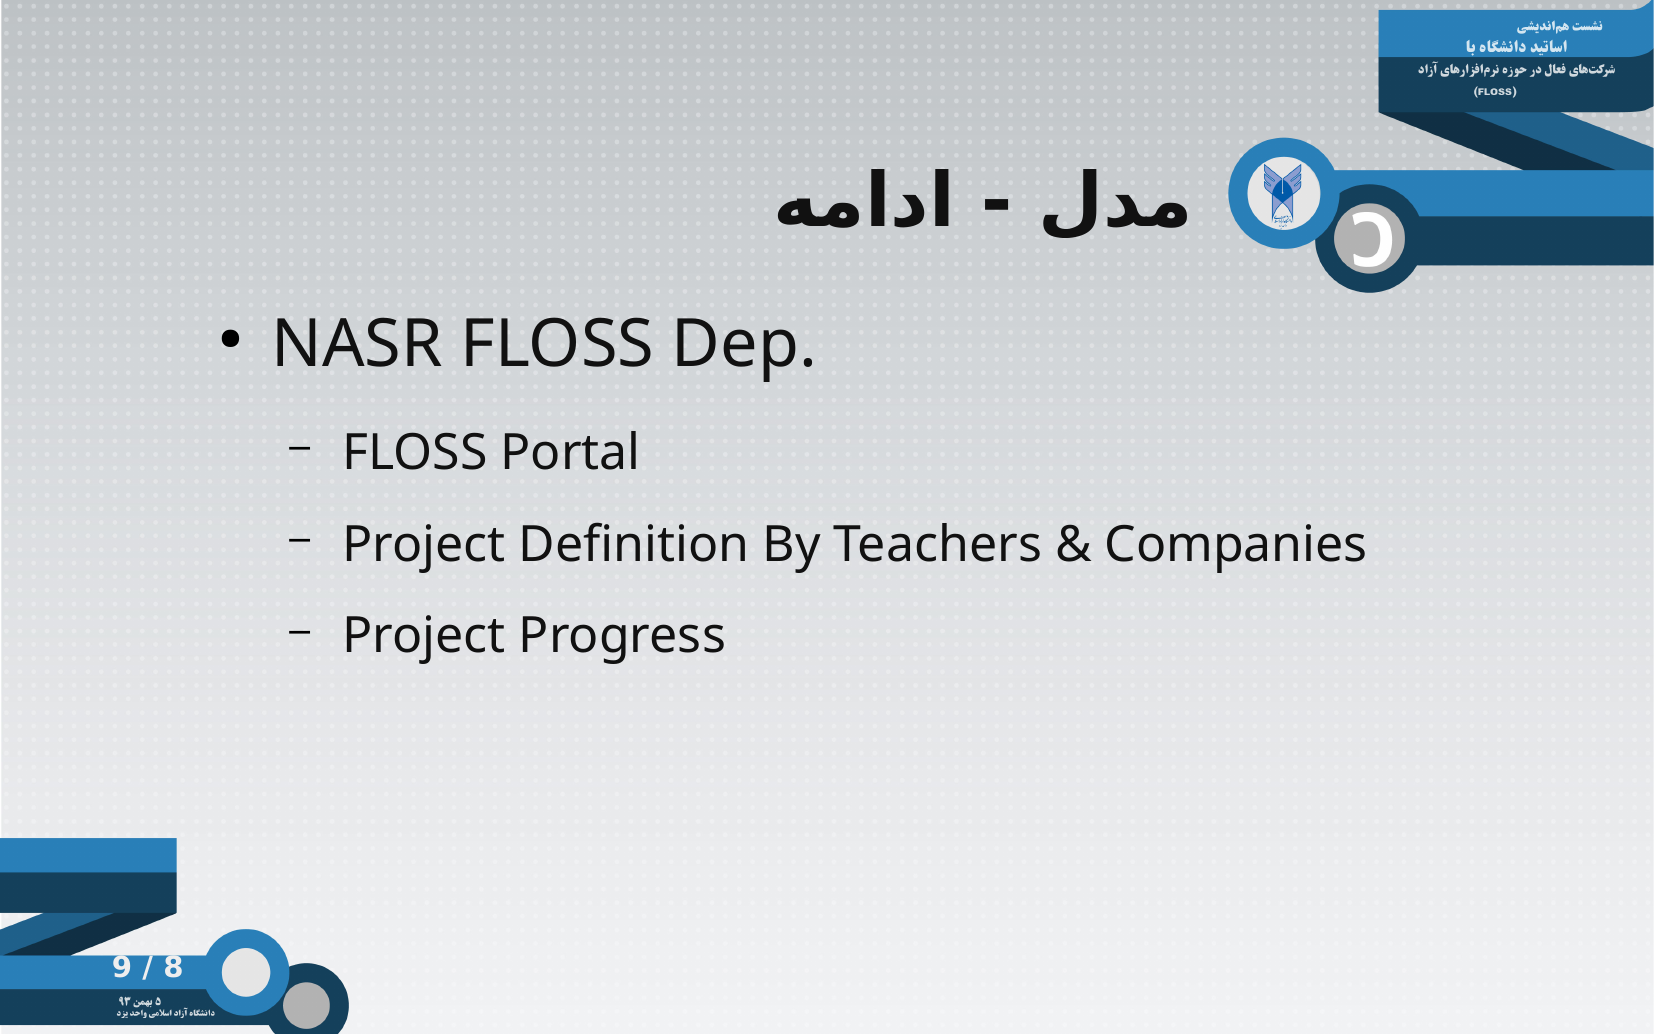

# مدل - ادامه
NASR FLOSS Dep.
FLOSS Portal
Project Definition By Teachers & Companies
Project Progress
8